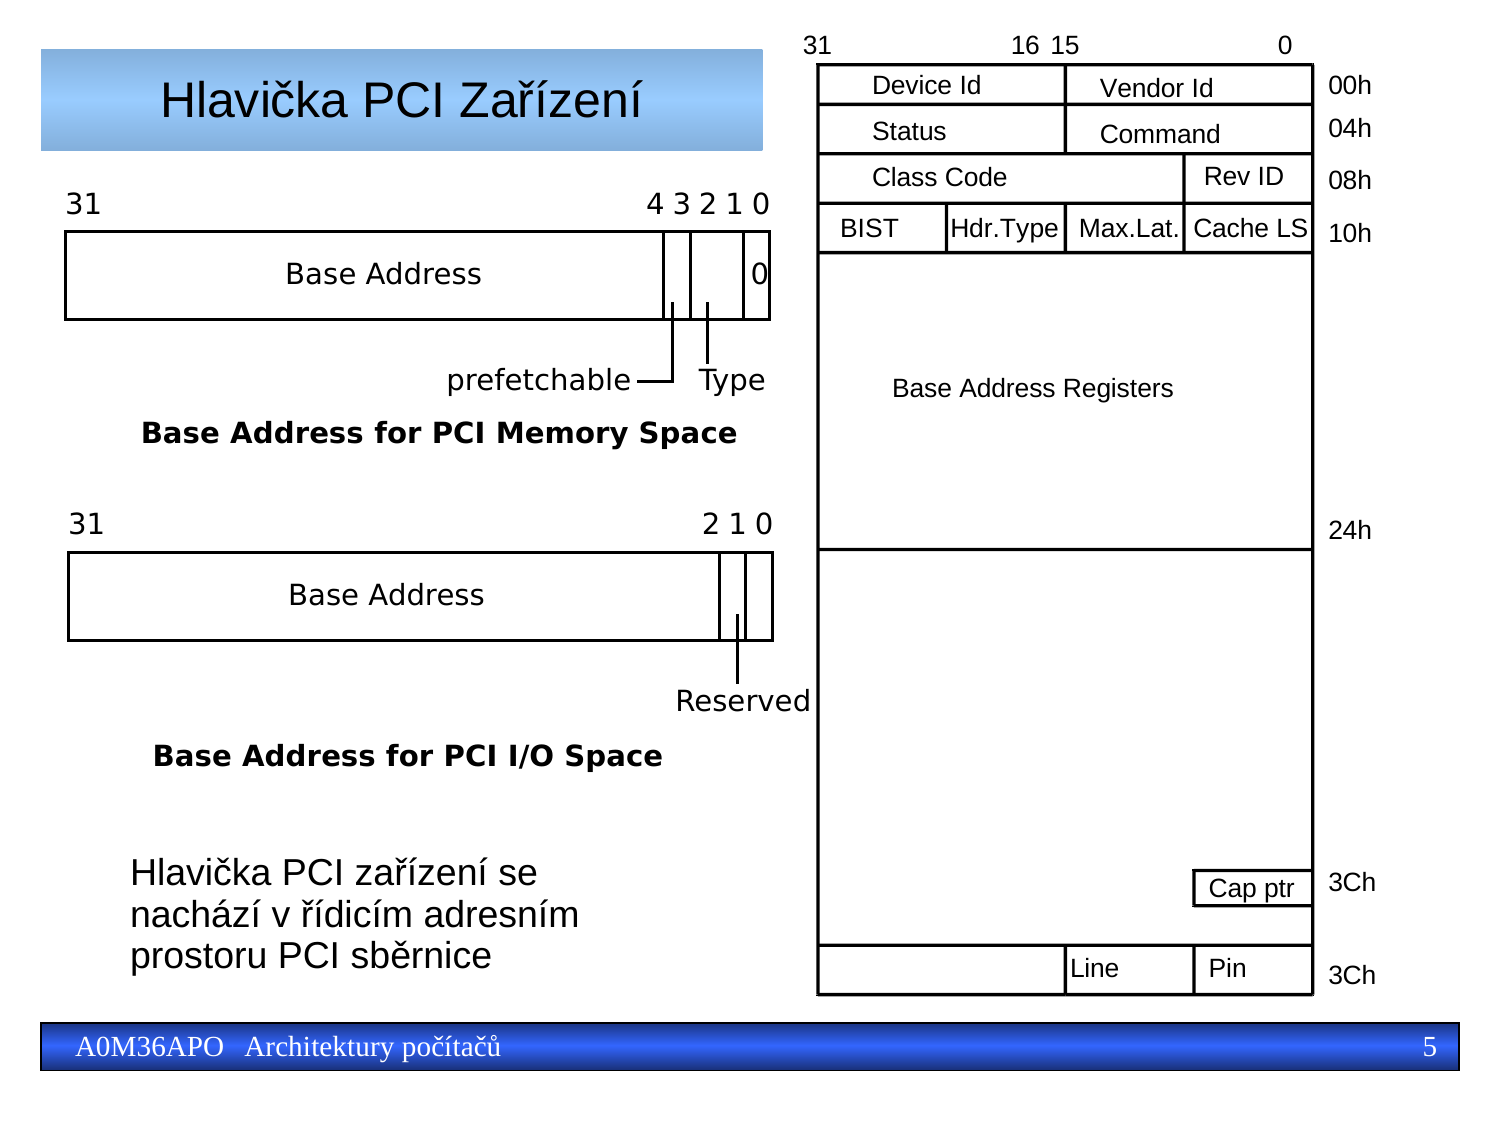

# Hlavička PCI Zařízení
31
4
3
2
1
0
Base Address
0
prefetchable
Type
Base Address for PCI Memory Space
31
2
1
0
Base Address
1
Reserved
Base Address for PCI I/O Space
Hlavička PCI zařízení se nachází v řídicím adresním prostoru PCI sběrnice
A0M36APO Architektury počítačů
5